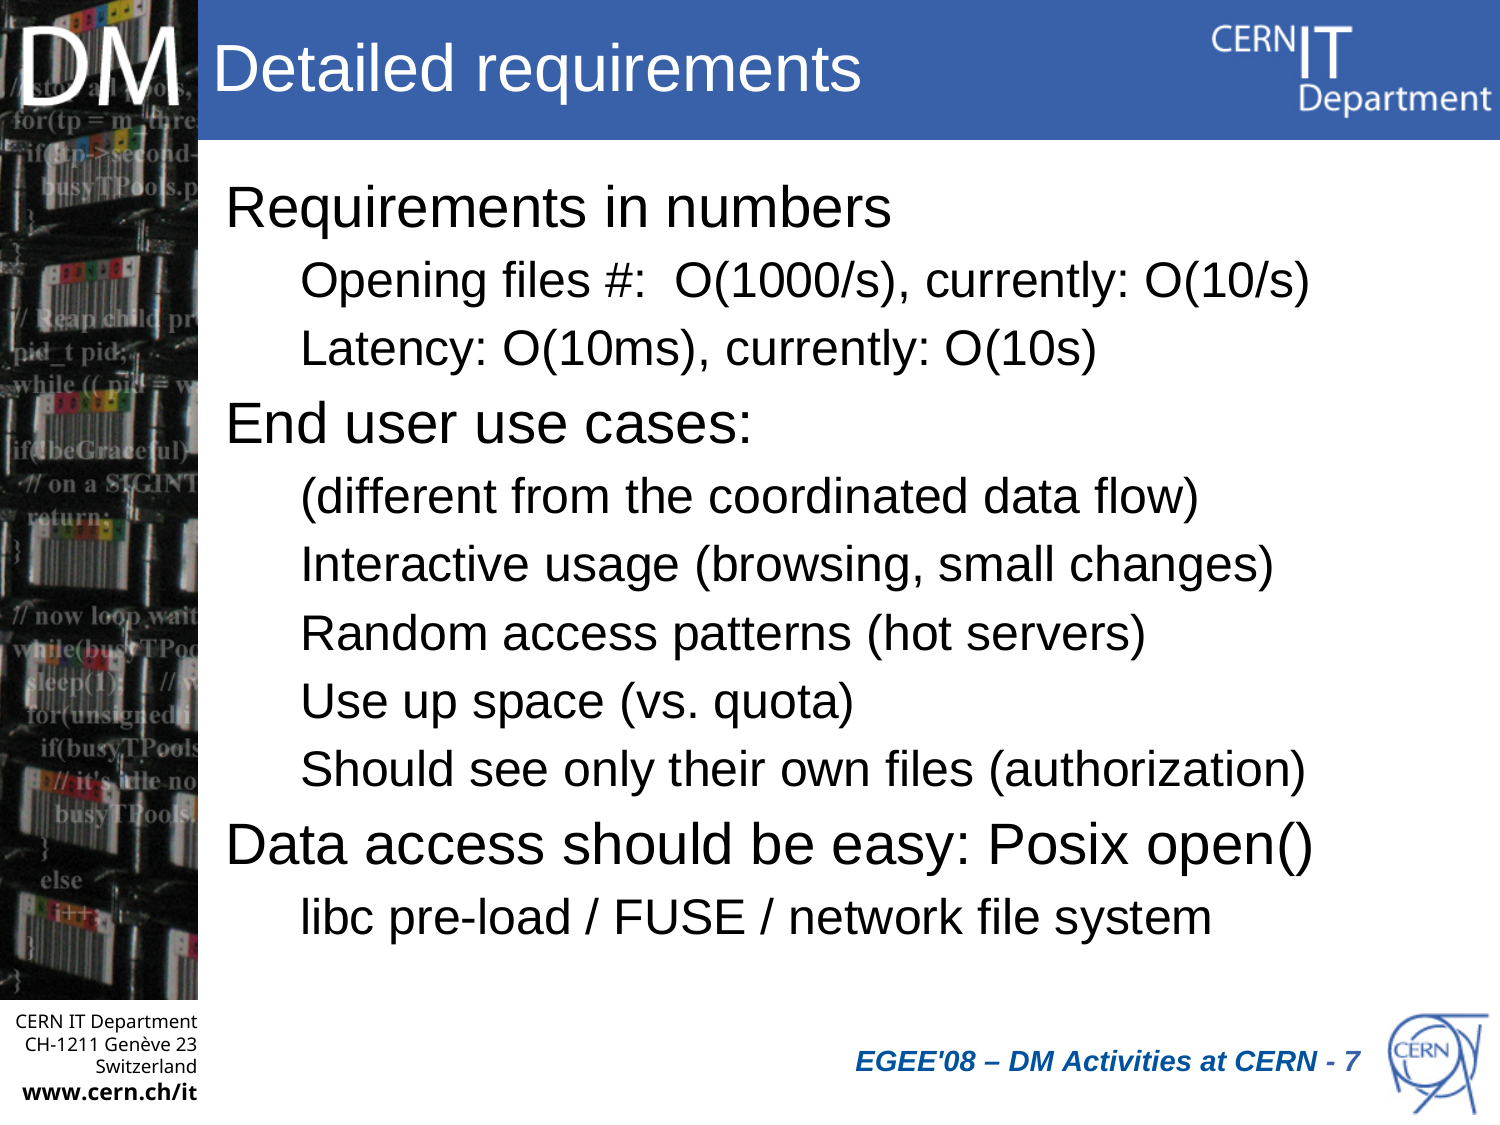

# Detailed requirements
Requirements in numbers
Opening files #: O(1000/s), currently: O(10/s)
Latency: O(10ms), currently: O(10s)
End user use cases:
(different from the coordinated data flow)
Interactive usage (browsing, small changes)
Random access patterns (hot servers)
Use up space (vs. quota)
Should see only their own files (authorization)
Data access should be easy: Posix open()
libc pre-load / FUSE / network file system